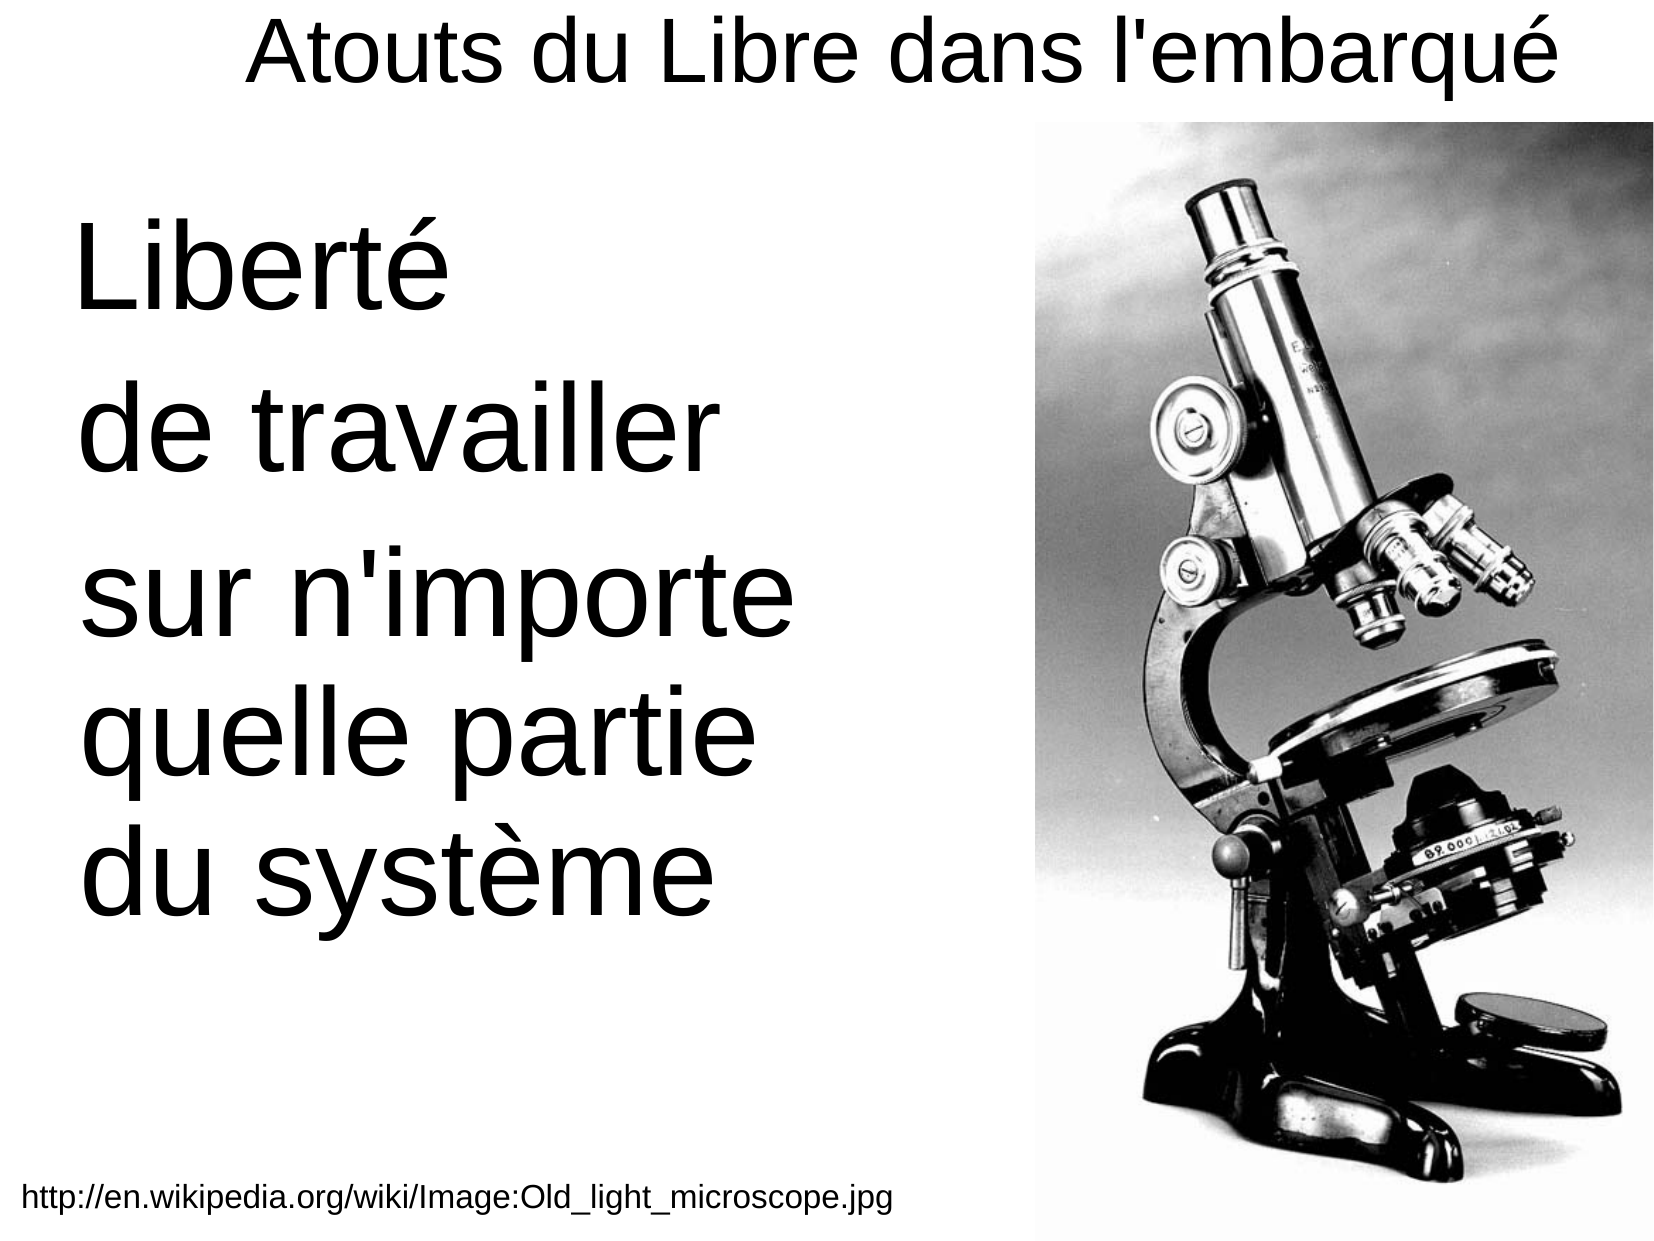

# Atouts du Libre dans l'embarqué
Liberté
de travailler
sur n'importe quelle partie
du système
http://en.wikipedia.org/wiki/Image:Old_light_microscope.jpg